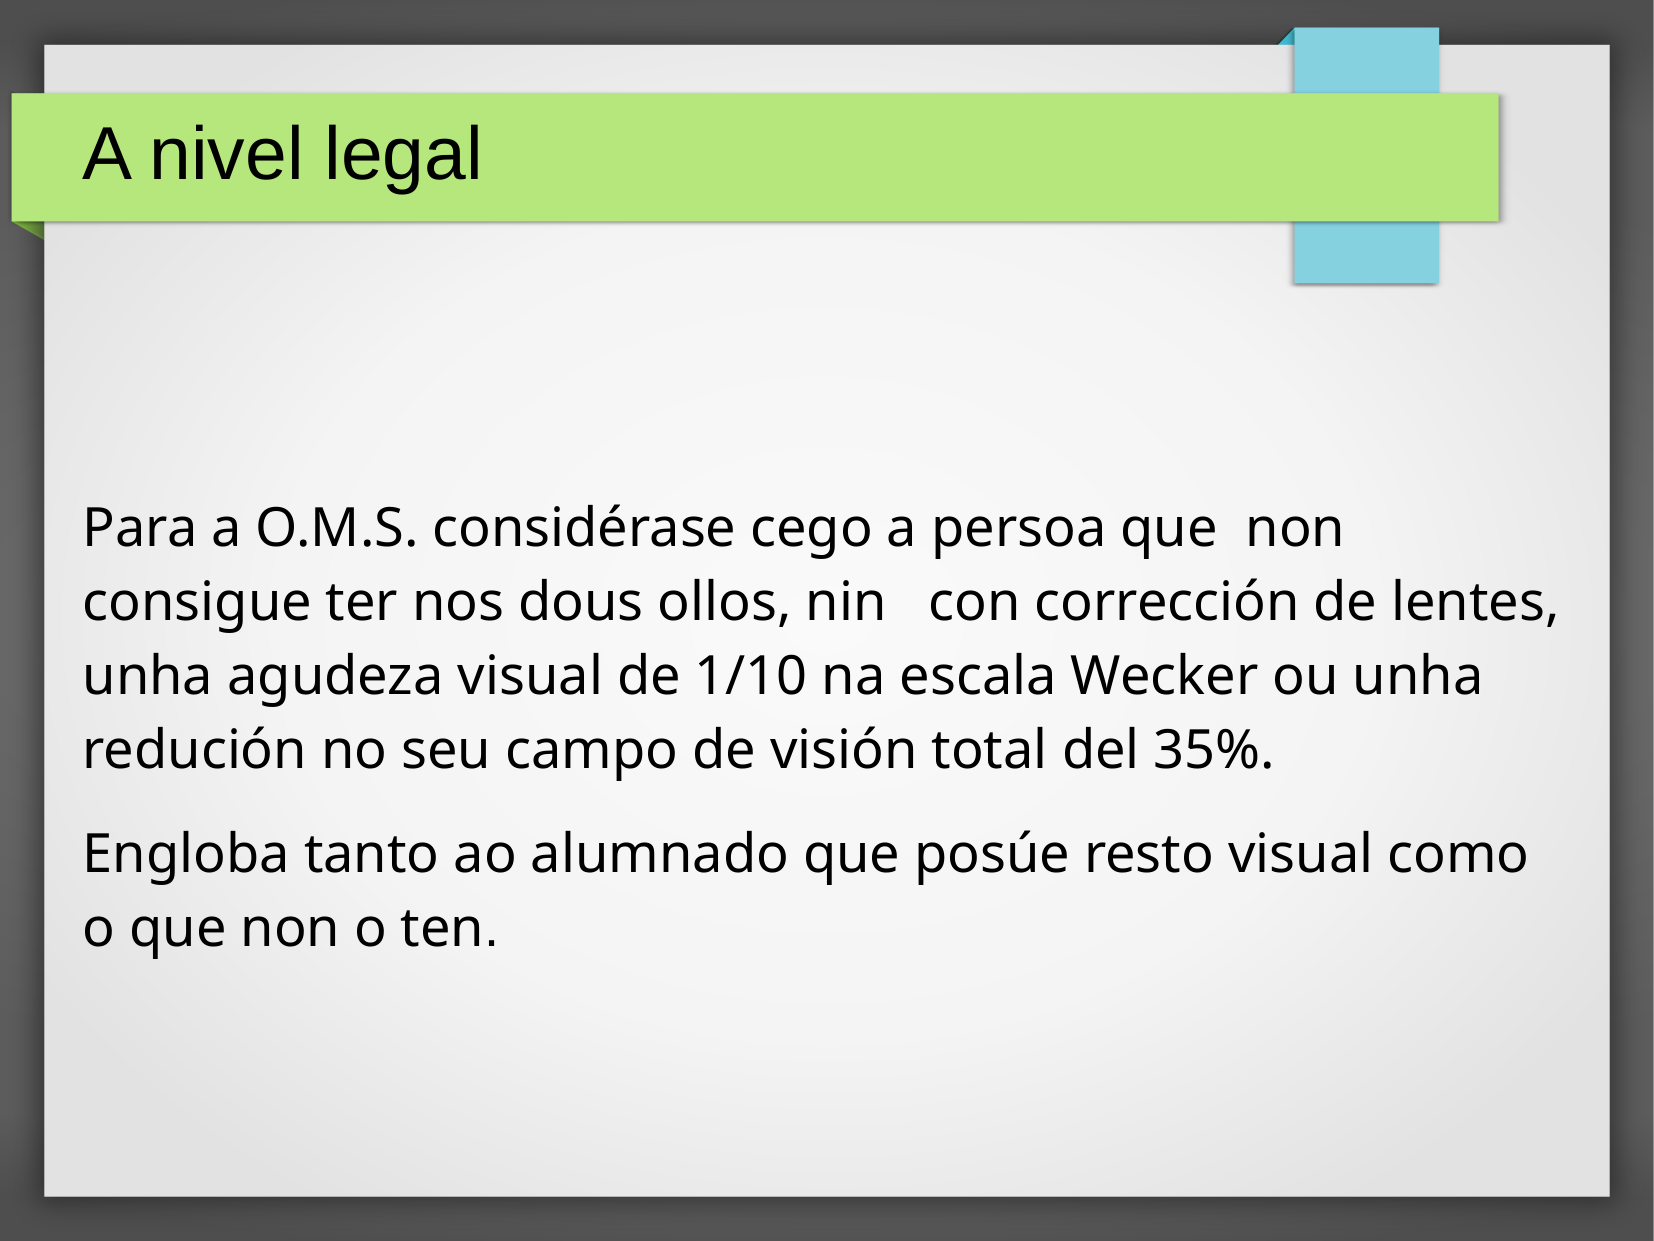

# A nivel legal
Para a O.M.S. considérase cego a persoa que non consigue ter nos dous ollos, nin con corrección de lentes, unha agudeza visual de 1/10 na escala Wecker ou unha redución no seu campo de visión total del 35%.
Engloba tanto ao alumnado que posúe resto visual como o que non o ten.